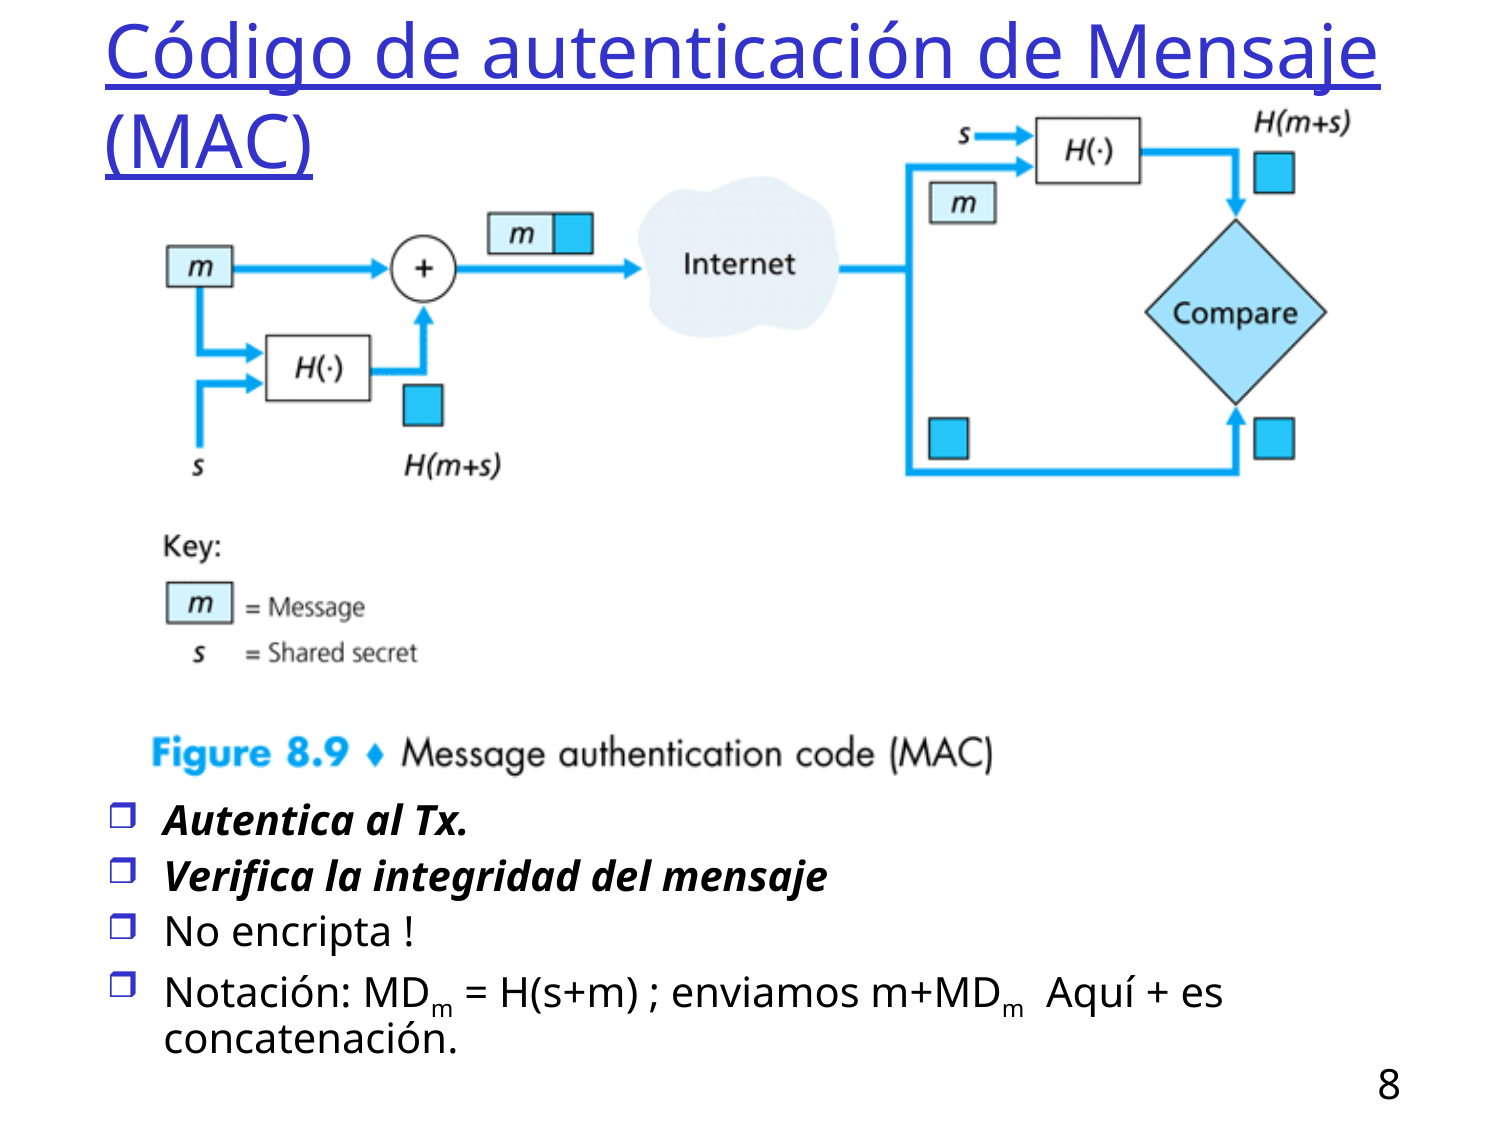

# Código de autenticación de Mensaje (MAC)
Autentica al Tx.
Verifica la integridad del mensaje
No encripta !
Notación: MDm = H(s+m) ; enviamos m+MDm Aquí + es concatenación.
8